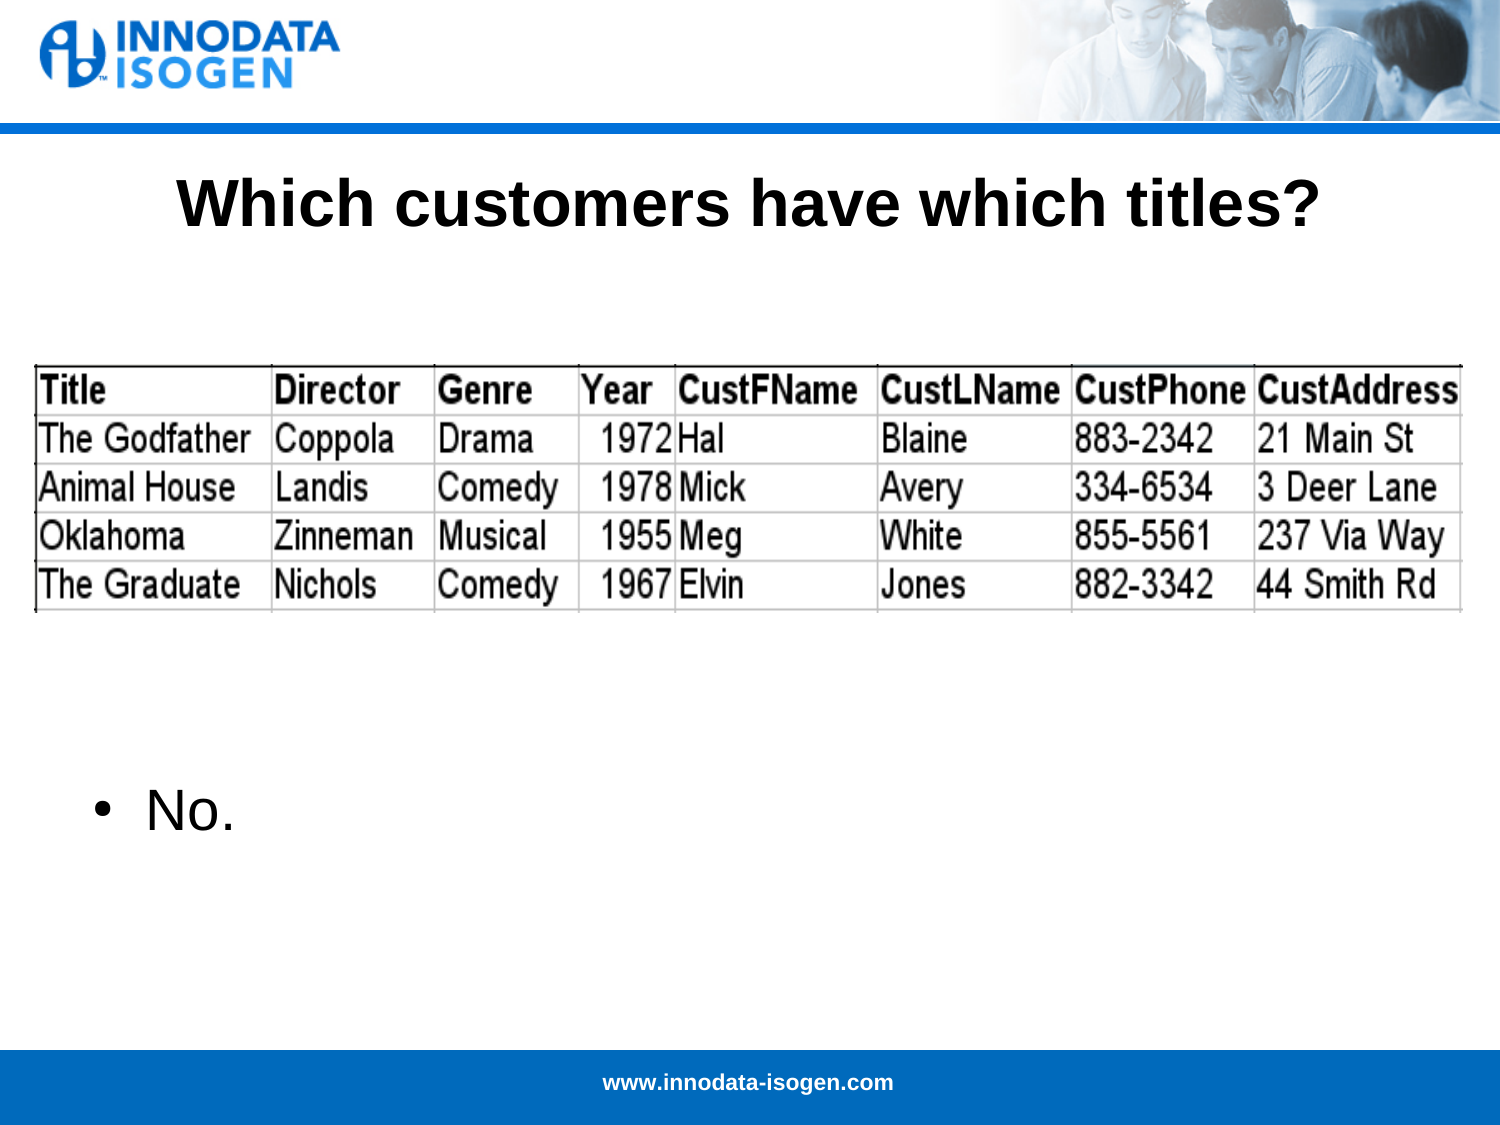

# Which customers have which titles?
No.